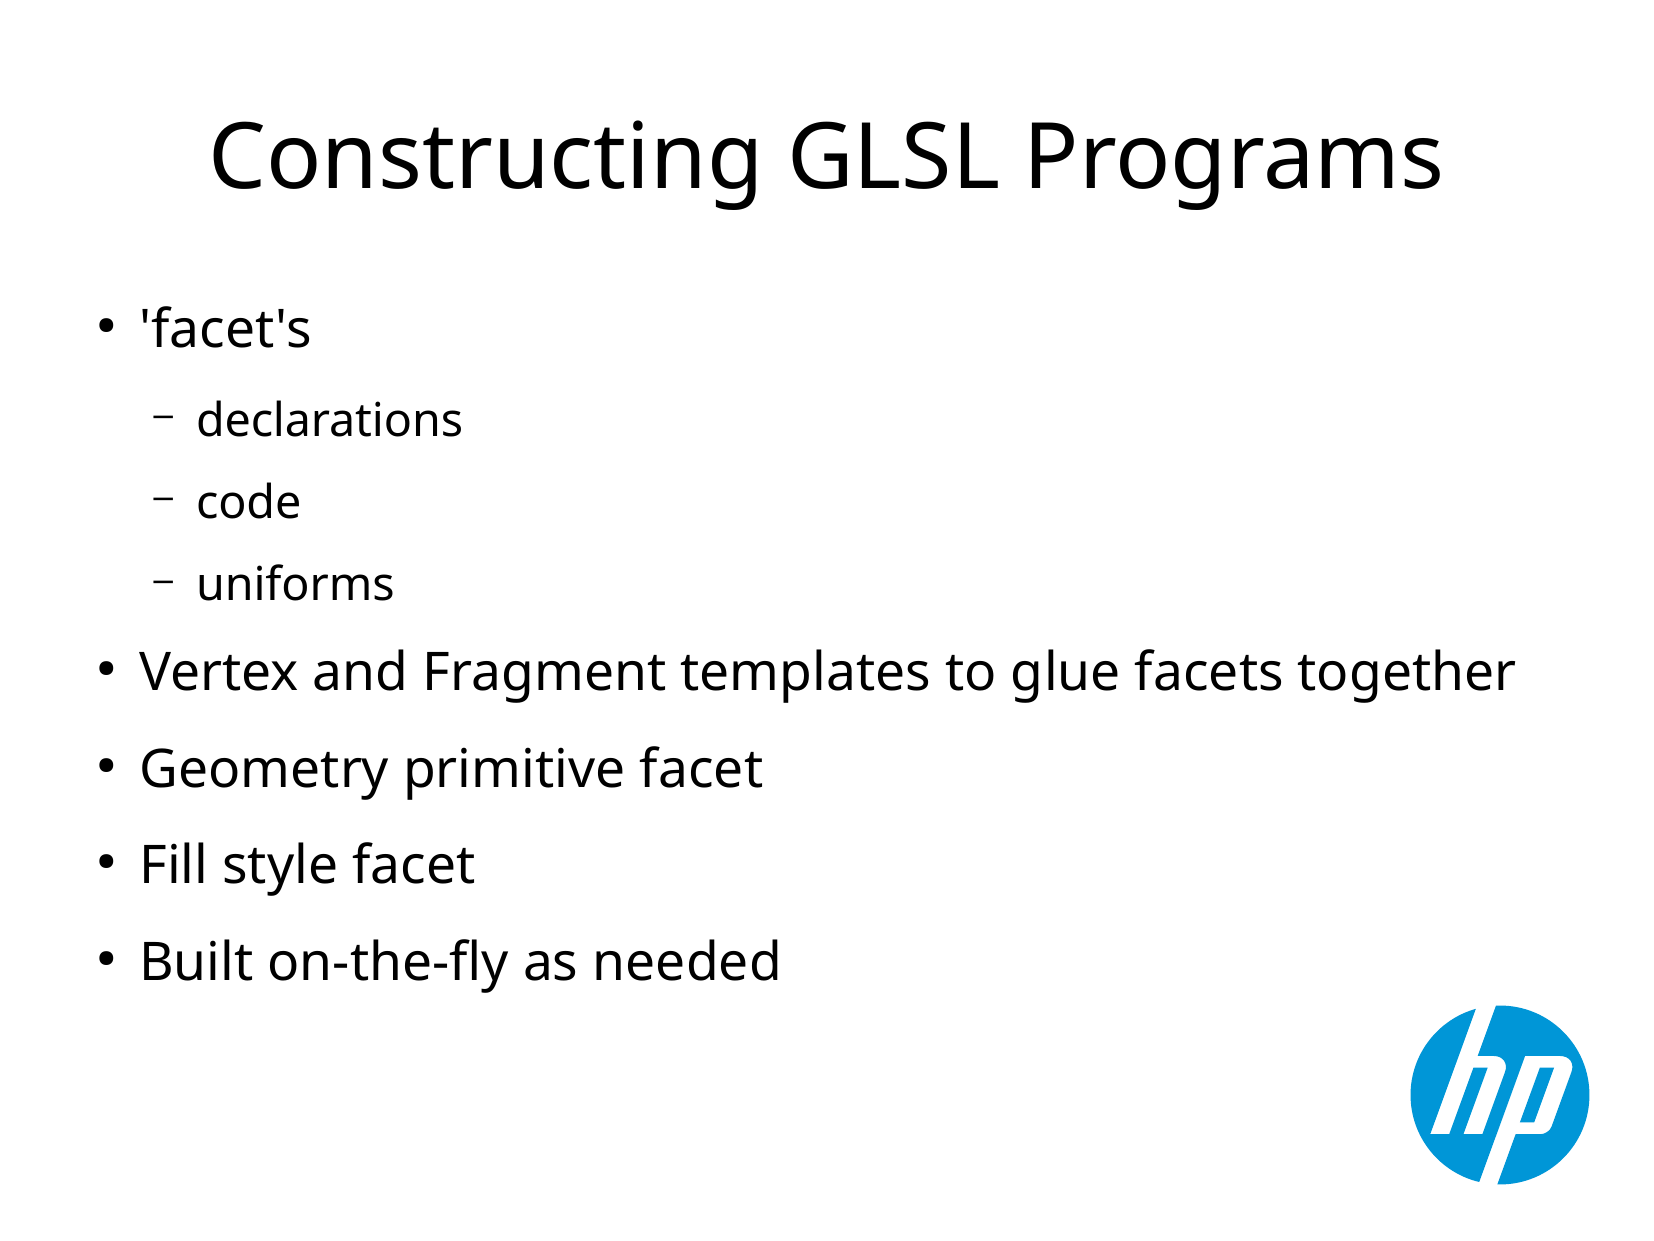

# Constructing GLSL Programs
'facet's
declarations
code
uniforms
Vertex and Fragment templates to glue facets together
Geometry primitive facet
Fill style facet
Built on-the-fly as needed